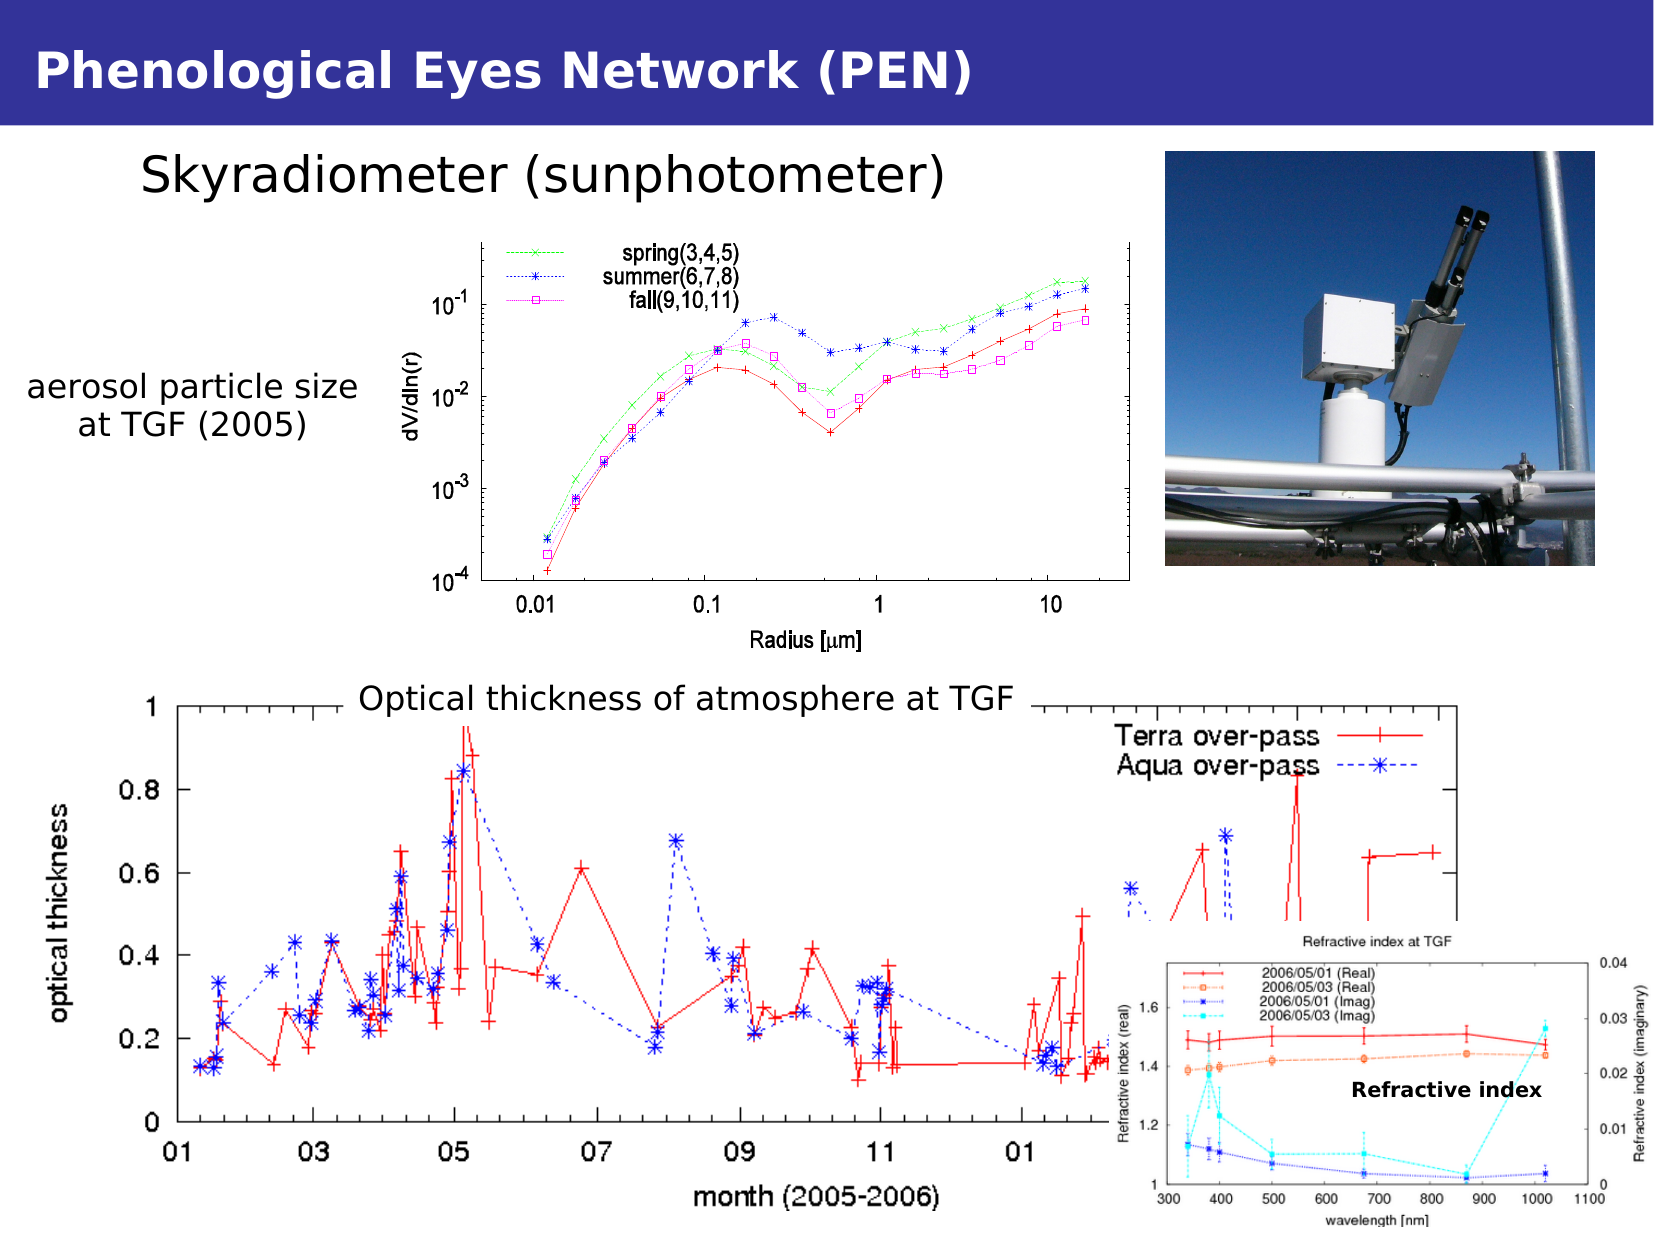

Phenological Eyes Network (PEN)
Skyradiometer (sunphotometer)
aerosol particle size
at TGF (2005)
Optical thickness of atmosphere at TGF
Refractive index